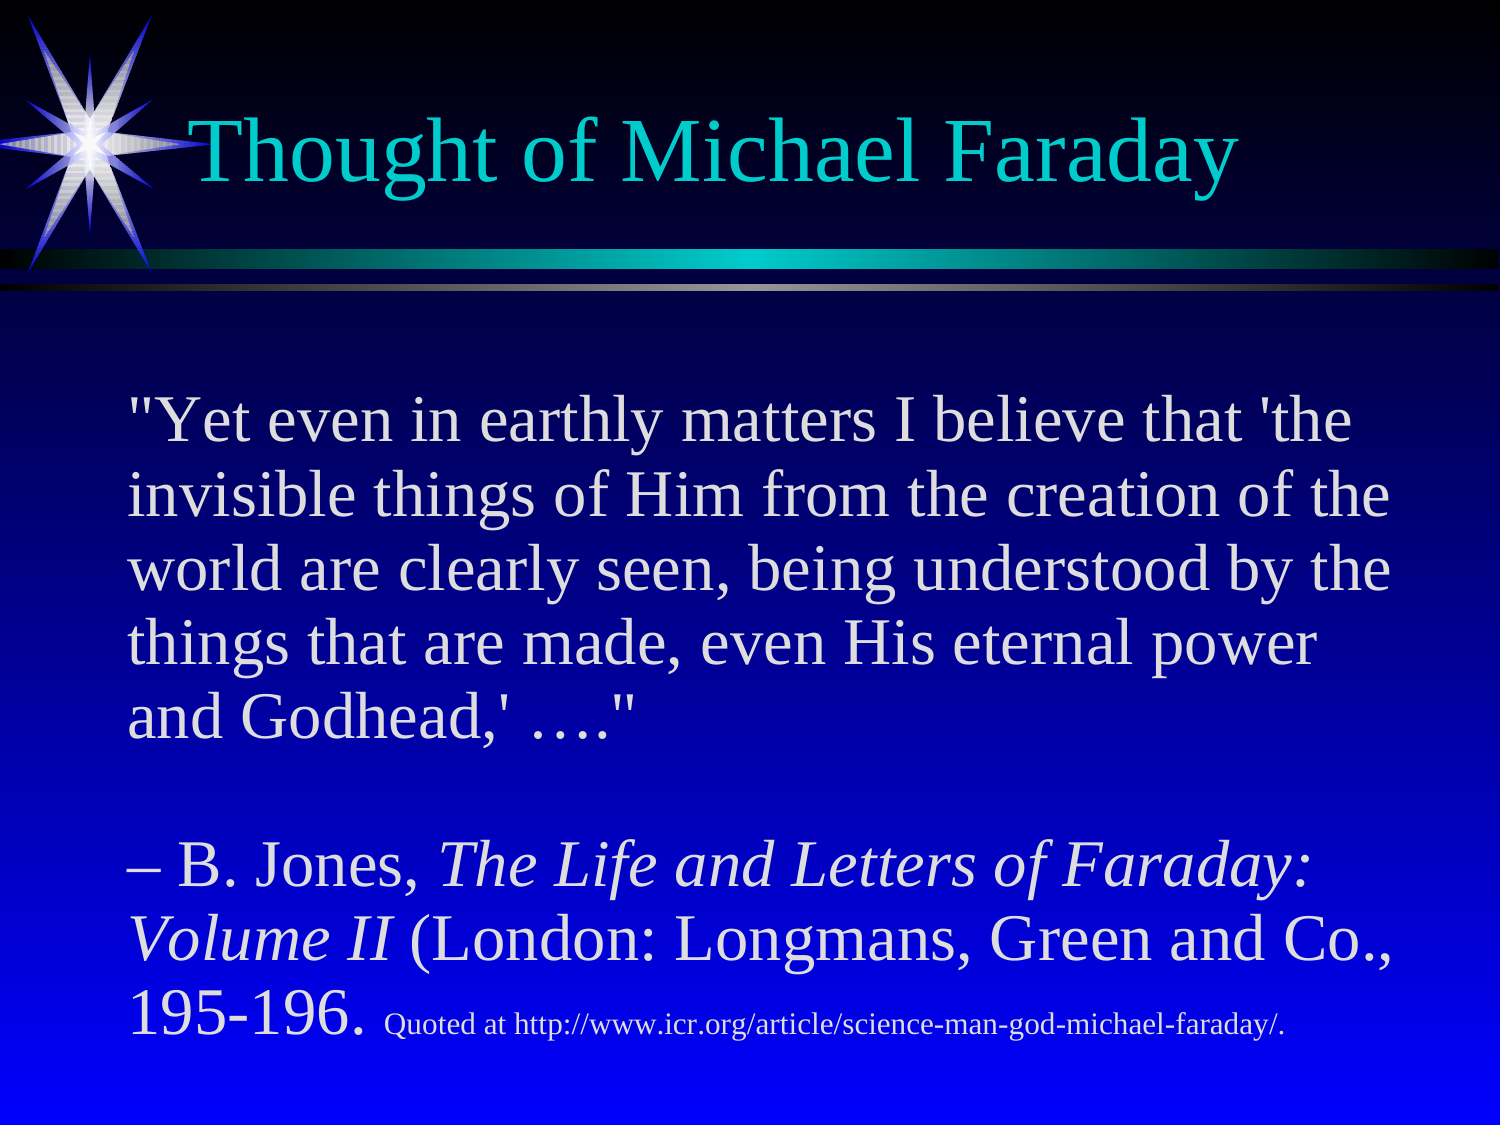

# Thought of Michael Faraday
"Yet even in earthly matters I believe that 'the invisible things of Him from the creation of the world are clearly seen, being understood by the things that are made, even His eternal power and Godhead,' …."
– B. Jones, The Life and Letters of Faraday: Volume II (London: Longmans, Green and Co., 195-196. Quoted at http://www.icr.org/article/science-man-god-michael-faraday/.